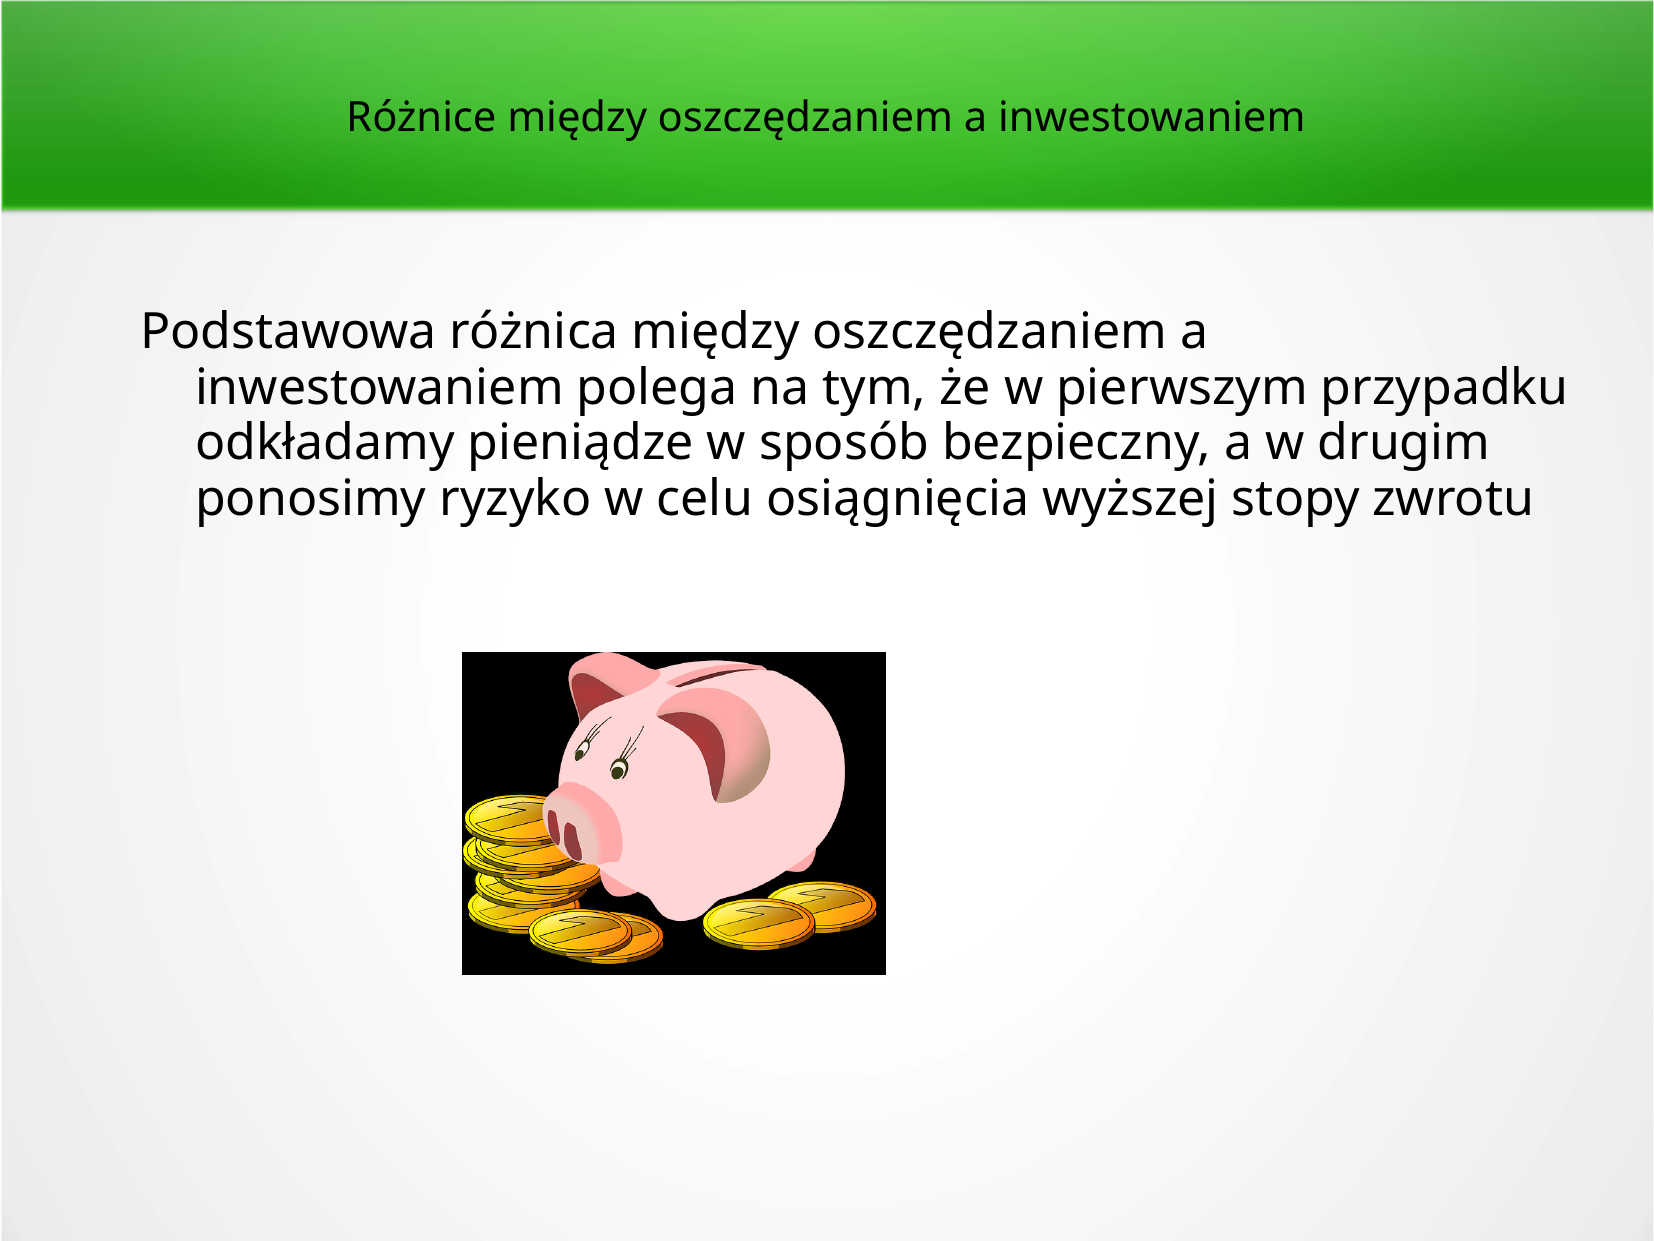

# Różnice między oszczędzaniem a inwestowaniem
Podstawowa różnica między oszczędzaniem a inwestowaniem polega na tym, że w pierwszym przypadku odkładamy pieniądze w sposób bezpieczny, a w drugim ponosimy ryzyko w celu osiągnięcia wyższej stopy zwrotu